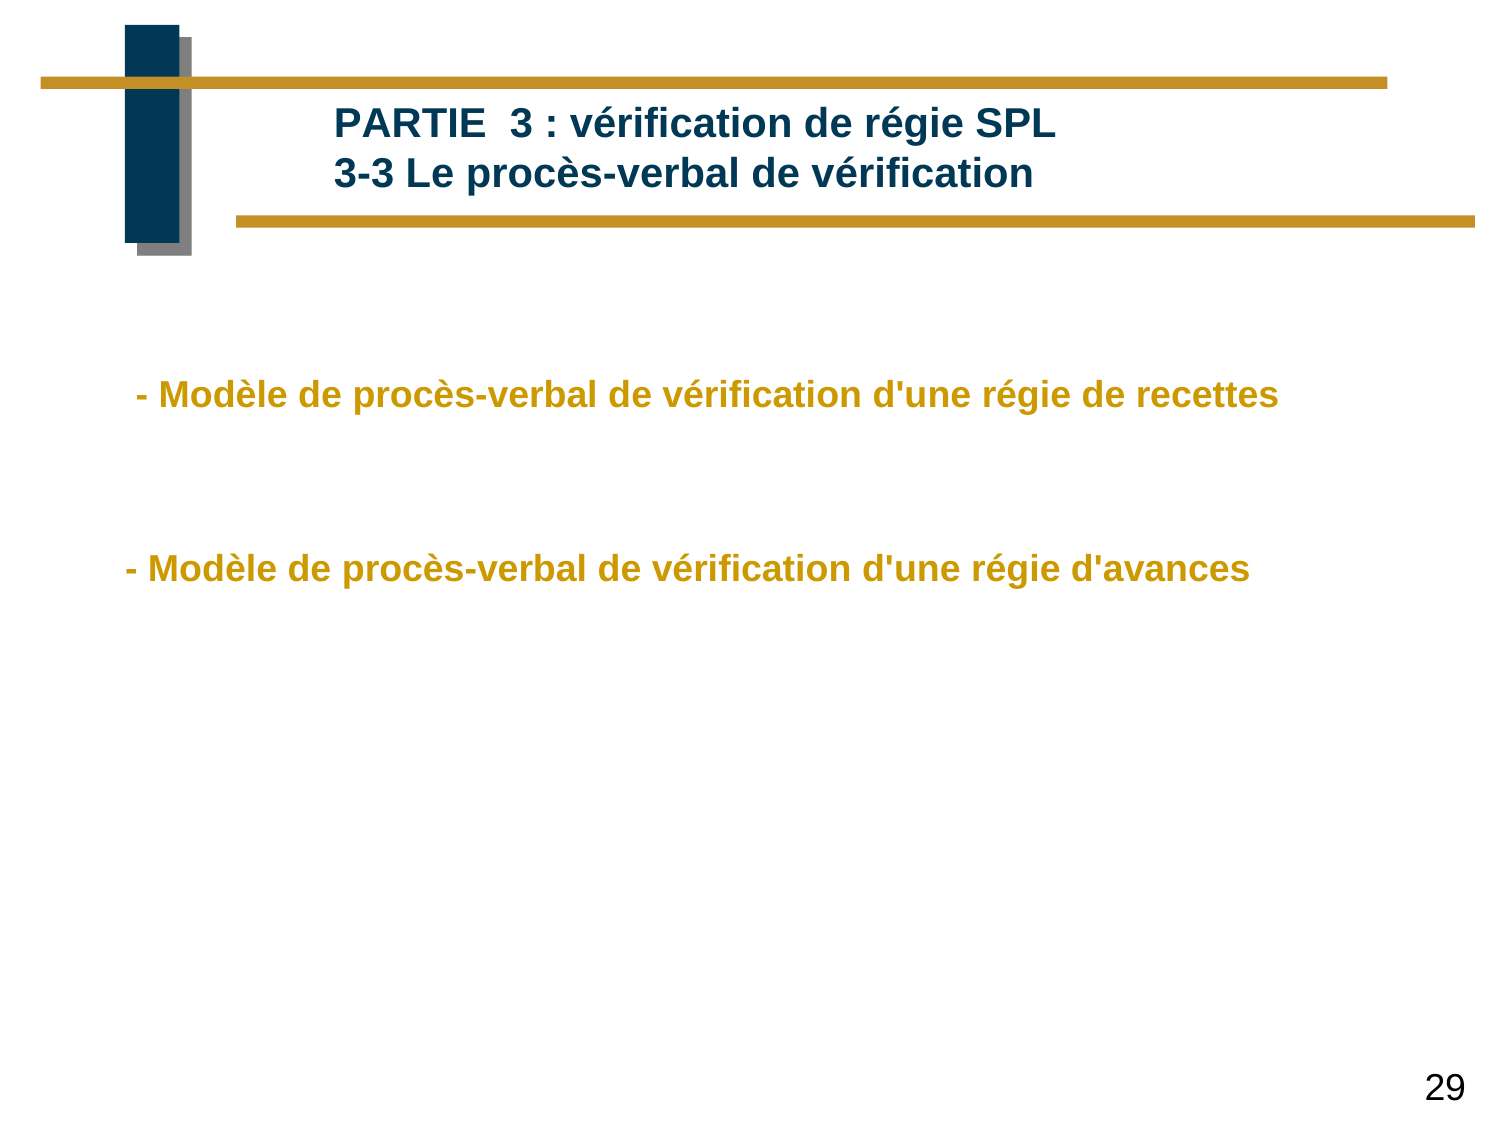

#
PARTIE 3 : vérification de régie SPL
3-3 Le procès-verbal de vérification
 - Modèle de procès-verbal de vérification d'une régie de recettes
- Modèle de procès-verbal de vérification d'une régie d'avances
 29